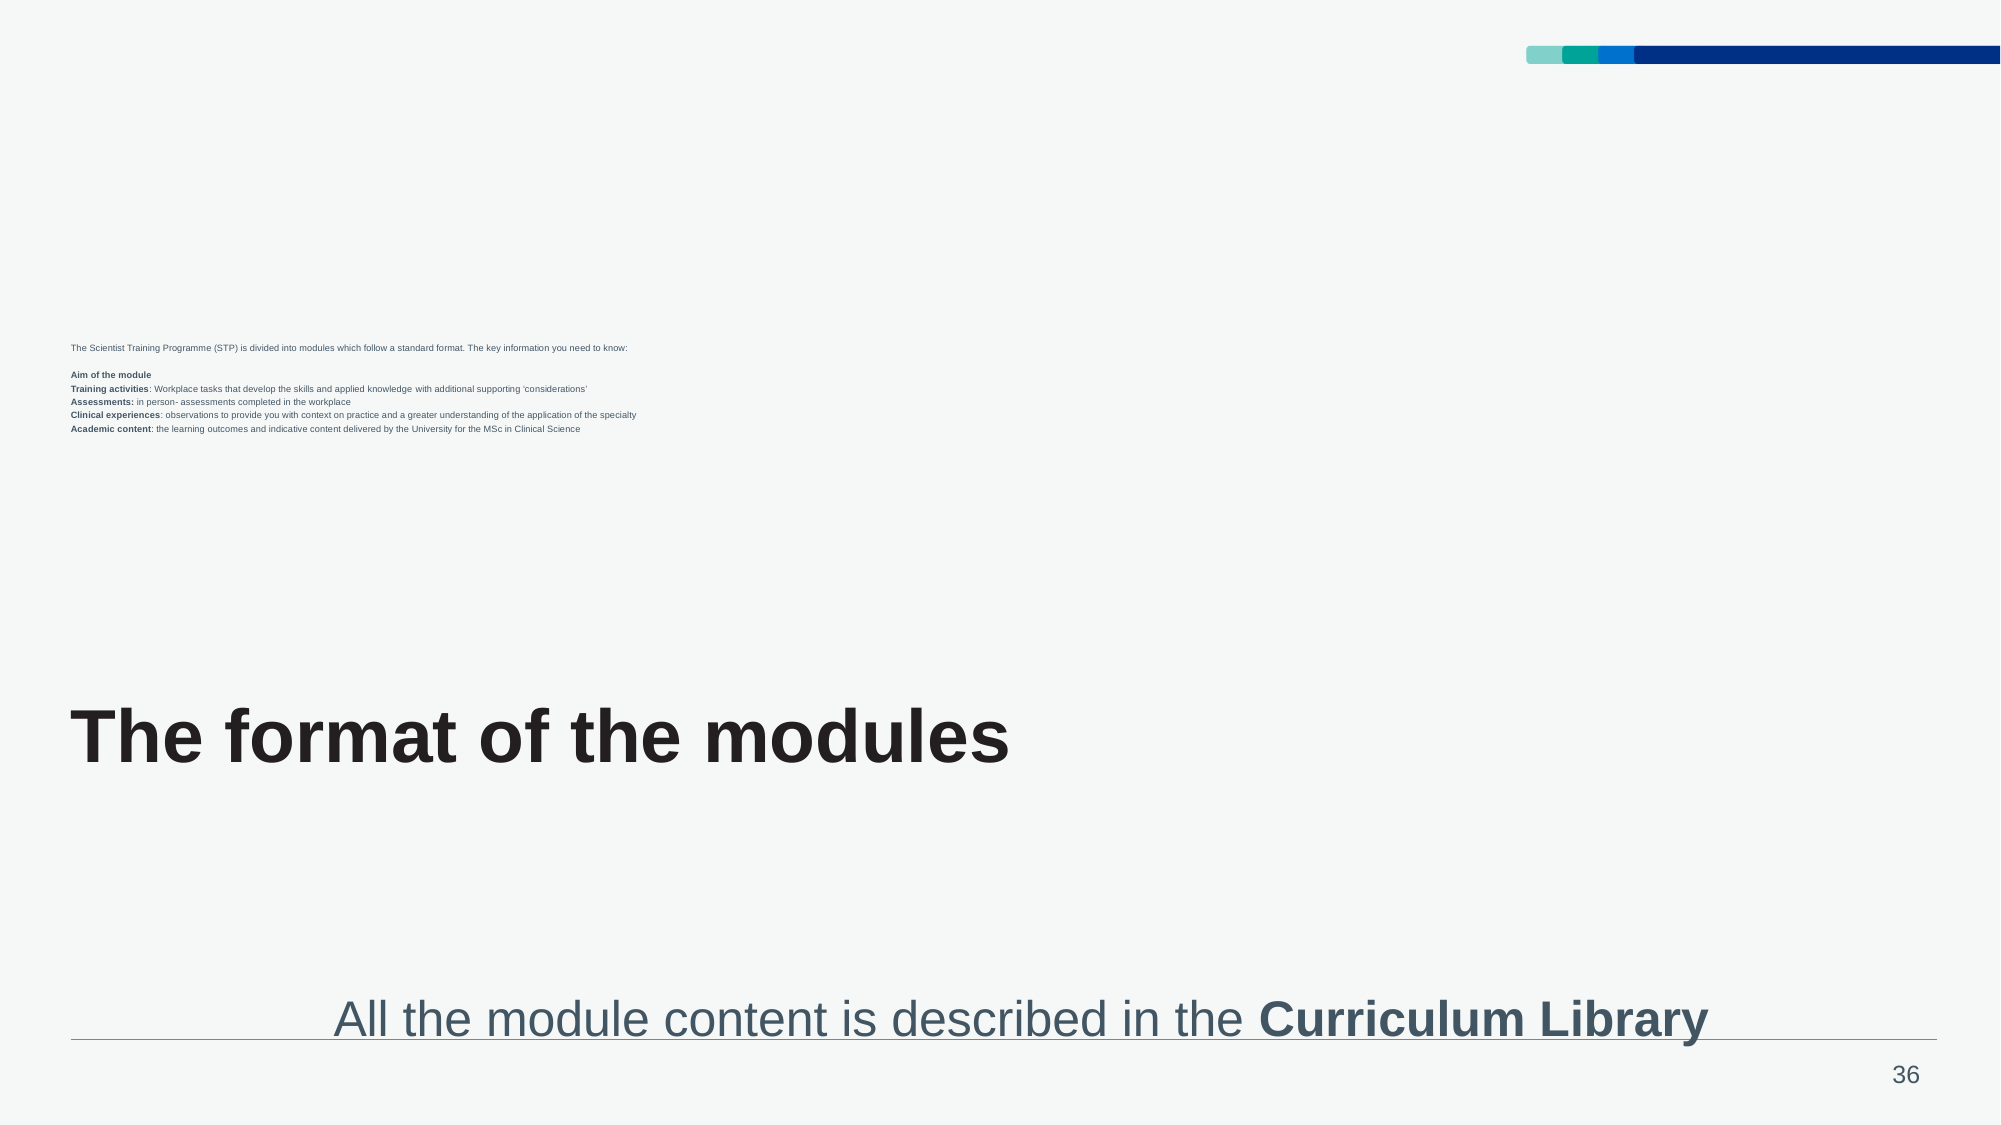

# The Scientist Training Programme (STP) is divided into modules which follow a standard format. The key information you need to know:
Aim of the module
Training activities: Workplace tasks that develop the skills and applied knowledge with additional supporting ‘considerations’
Assessments: in person- assessments completed in the workplace
Clinical experiences: observations to provide you with context on practice and a greater understanding of the application of the specialty
Academic content: the learning outcomes and indicative content delivered by the University for the MSc in Clinical Science
The format of the modules
All the module content is described in the Curriculum Library